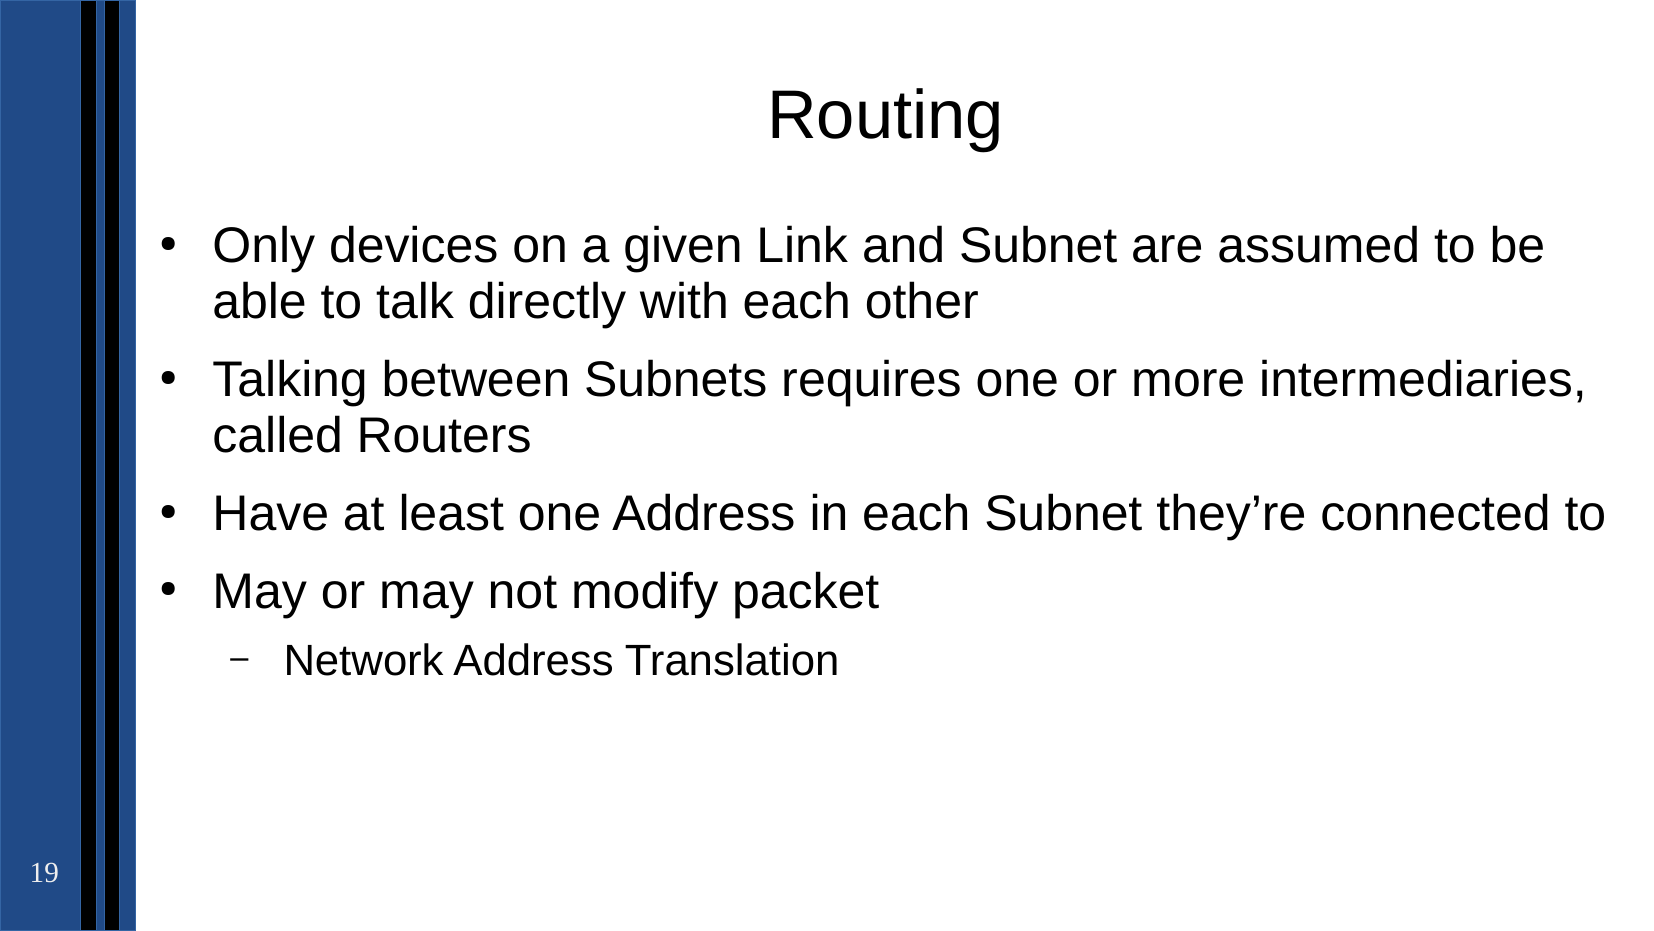

# Routing
Only devices on a given Link and Subnet are assumed to be able to talk directly with each other
Talking between Subnets requires one or more intermediaries, called Routers
Have at least one Address in each Subnet they’re connected to
May or may not modify packet
Network Address Translation
19